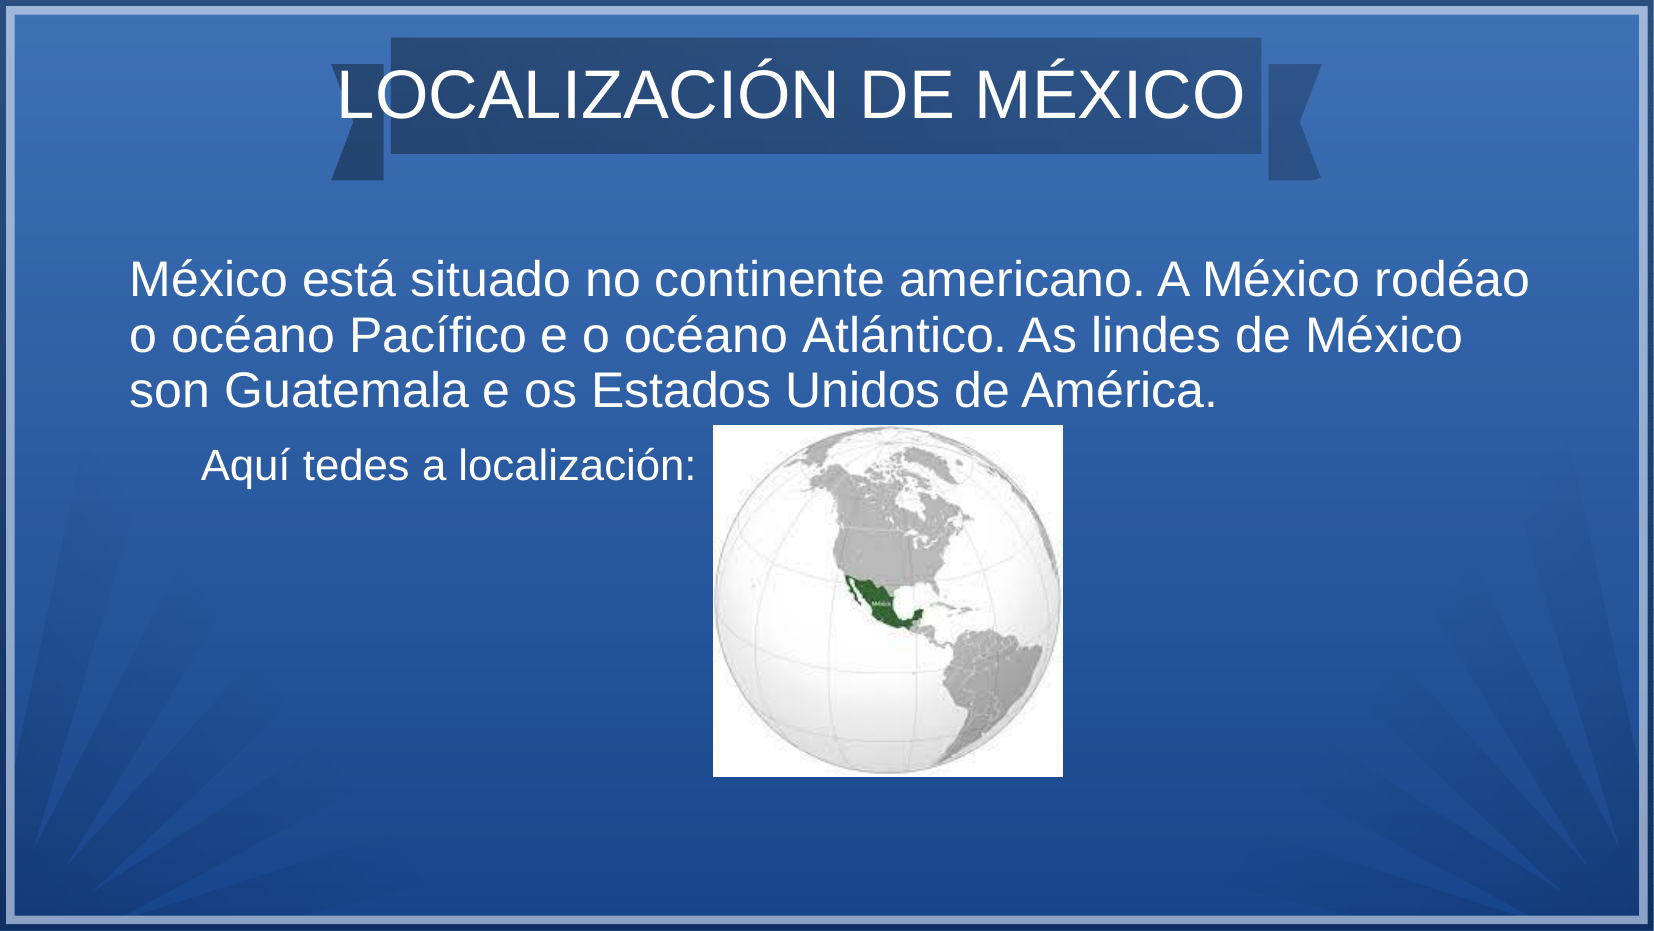

# LOCALIZACIÓN DE MÉXICO
México está situado no continente americano. A México rodéao o océano Pacífico e o océano Atlántico. As lindes de México son Guatemala e os Estados Unidos de América.
Aquí tedes a localización: